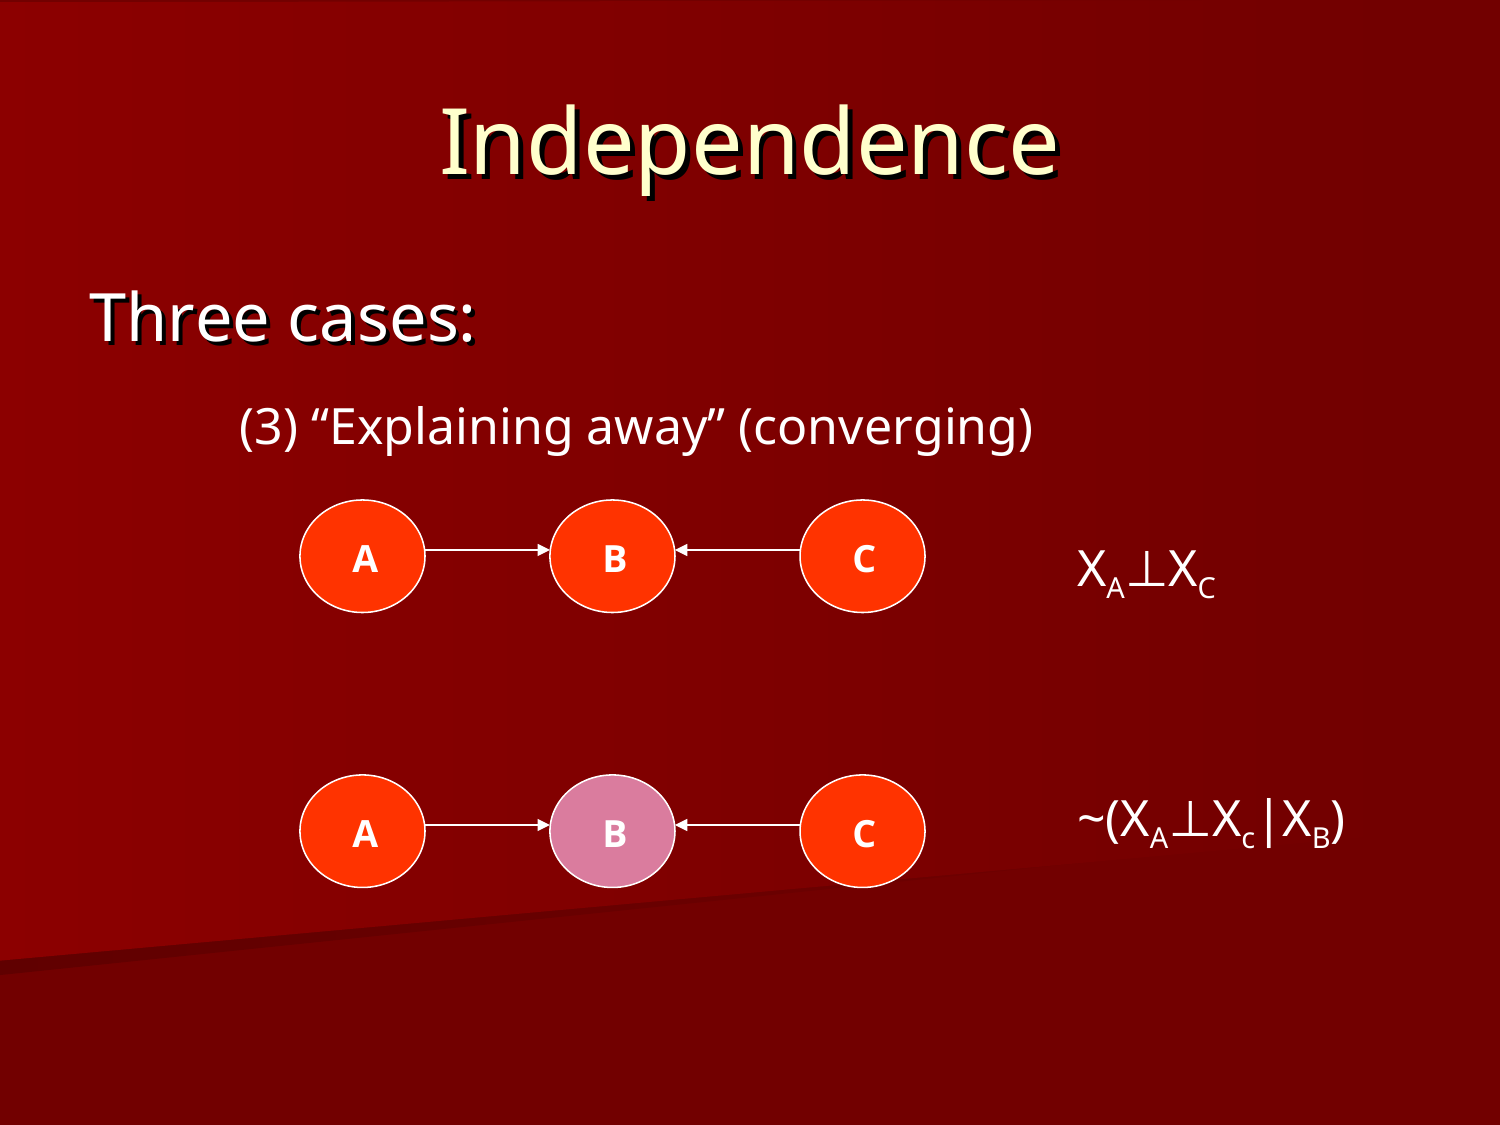

# Independence
Three cases:
		(3) “Explaining away” (converging)
A
B
C
XA⊥XC
~(XA⊥Xc|XB)
A
B
C